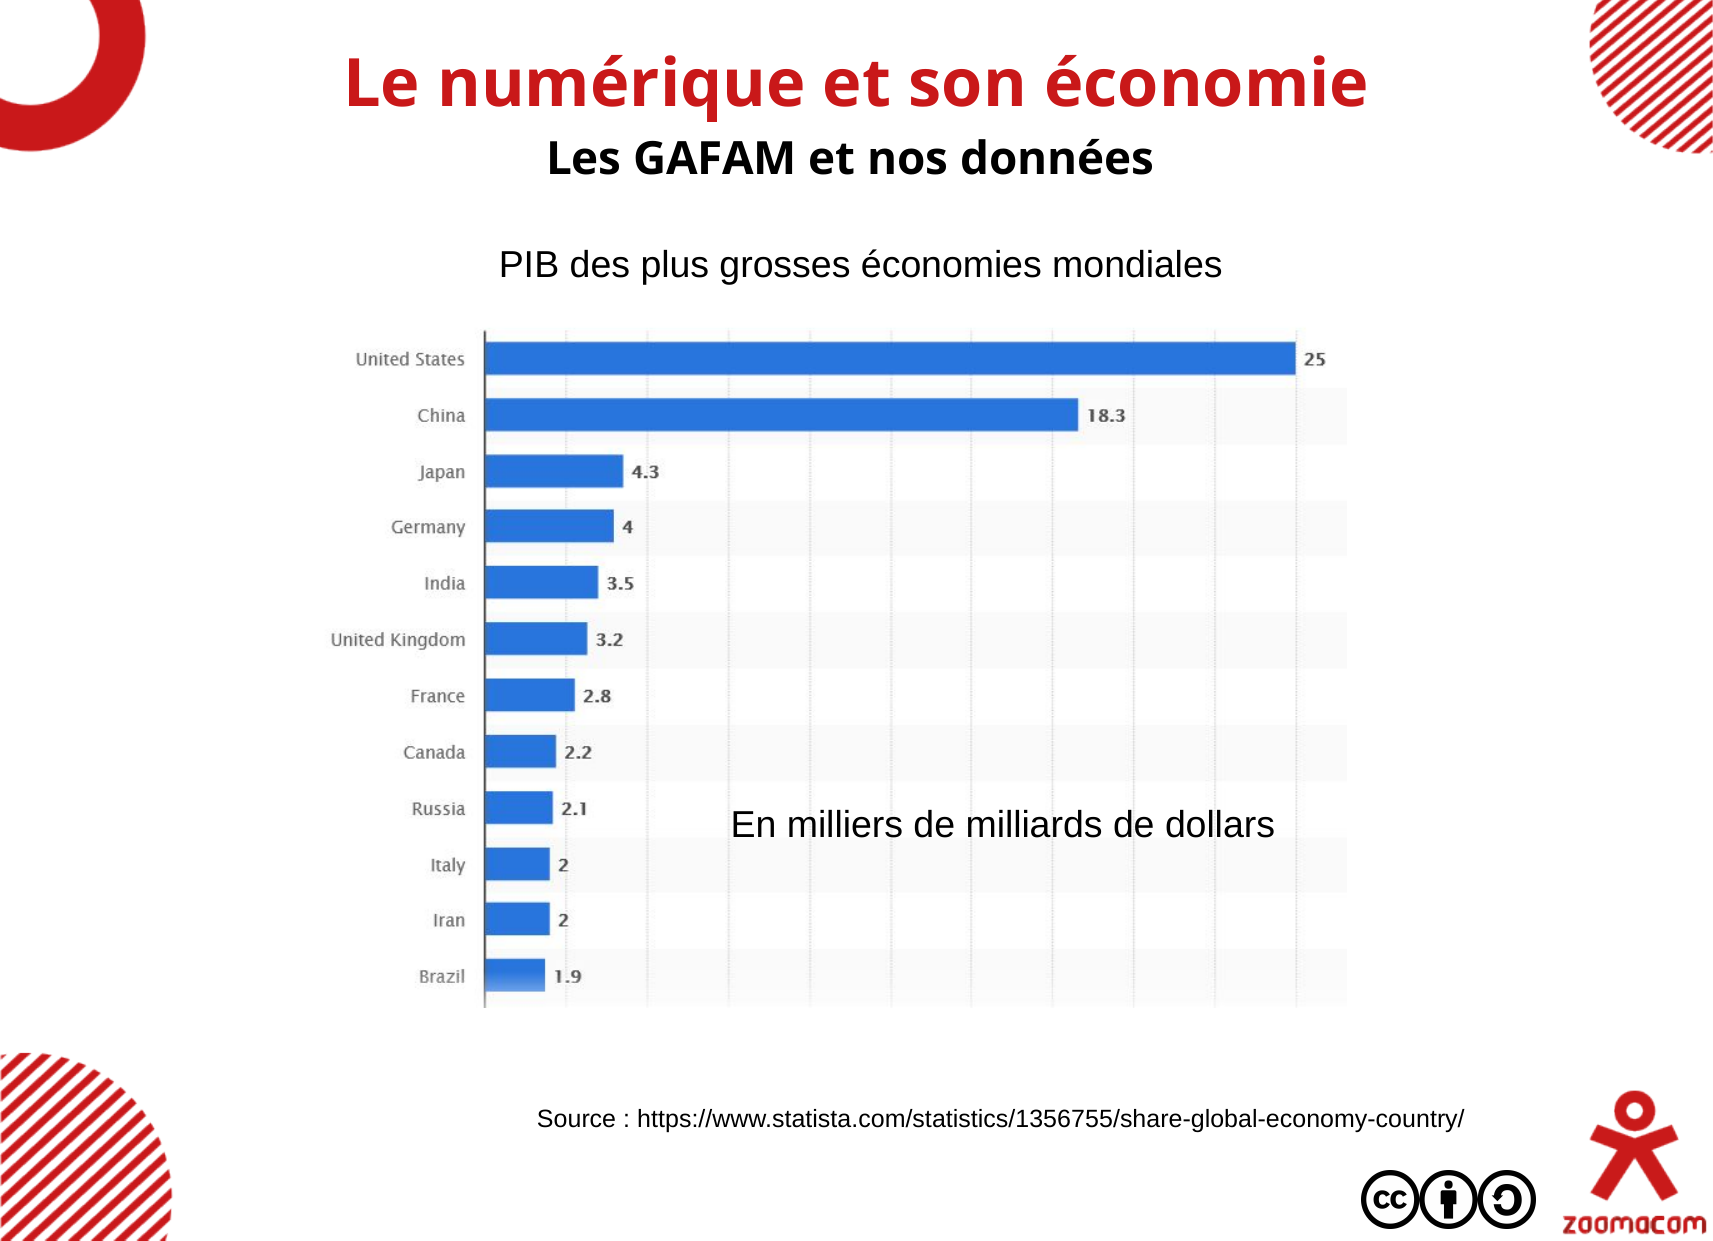

# Le numérique et son économie Les GAFAM et nos données
PIB des plus grosses économies mondiales
En milliers de milliards de dollars
Source : https://www.statista.com/statistics/1356755/share-global-economy-country/